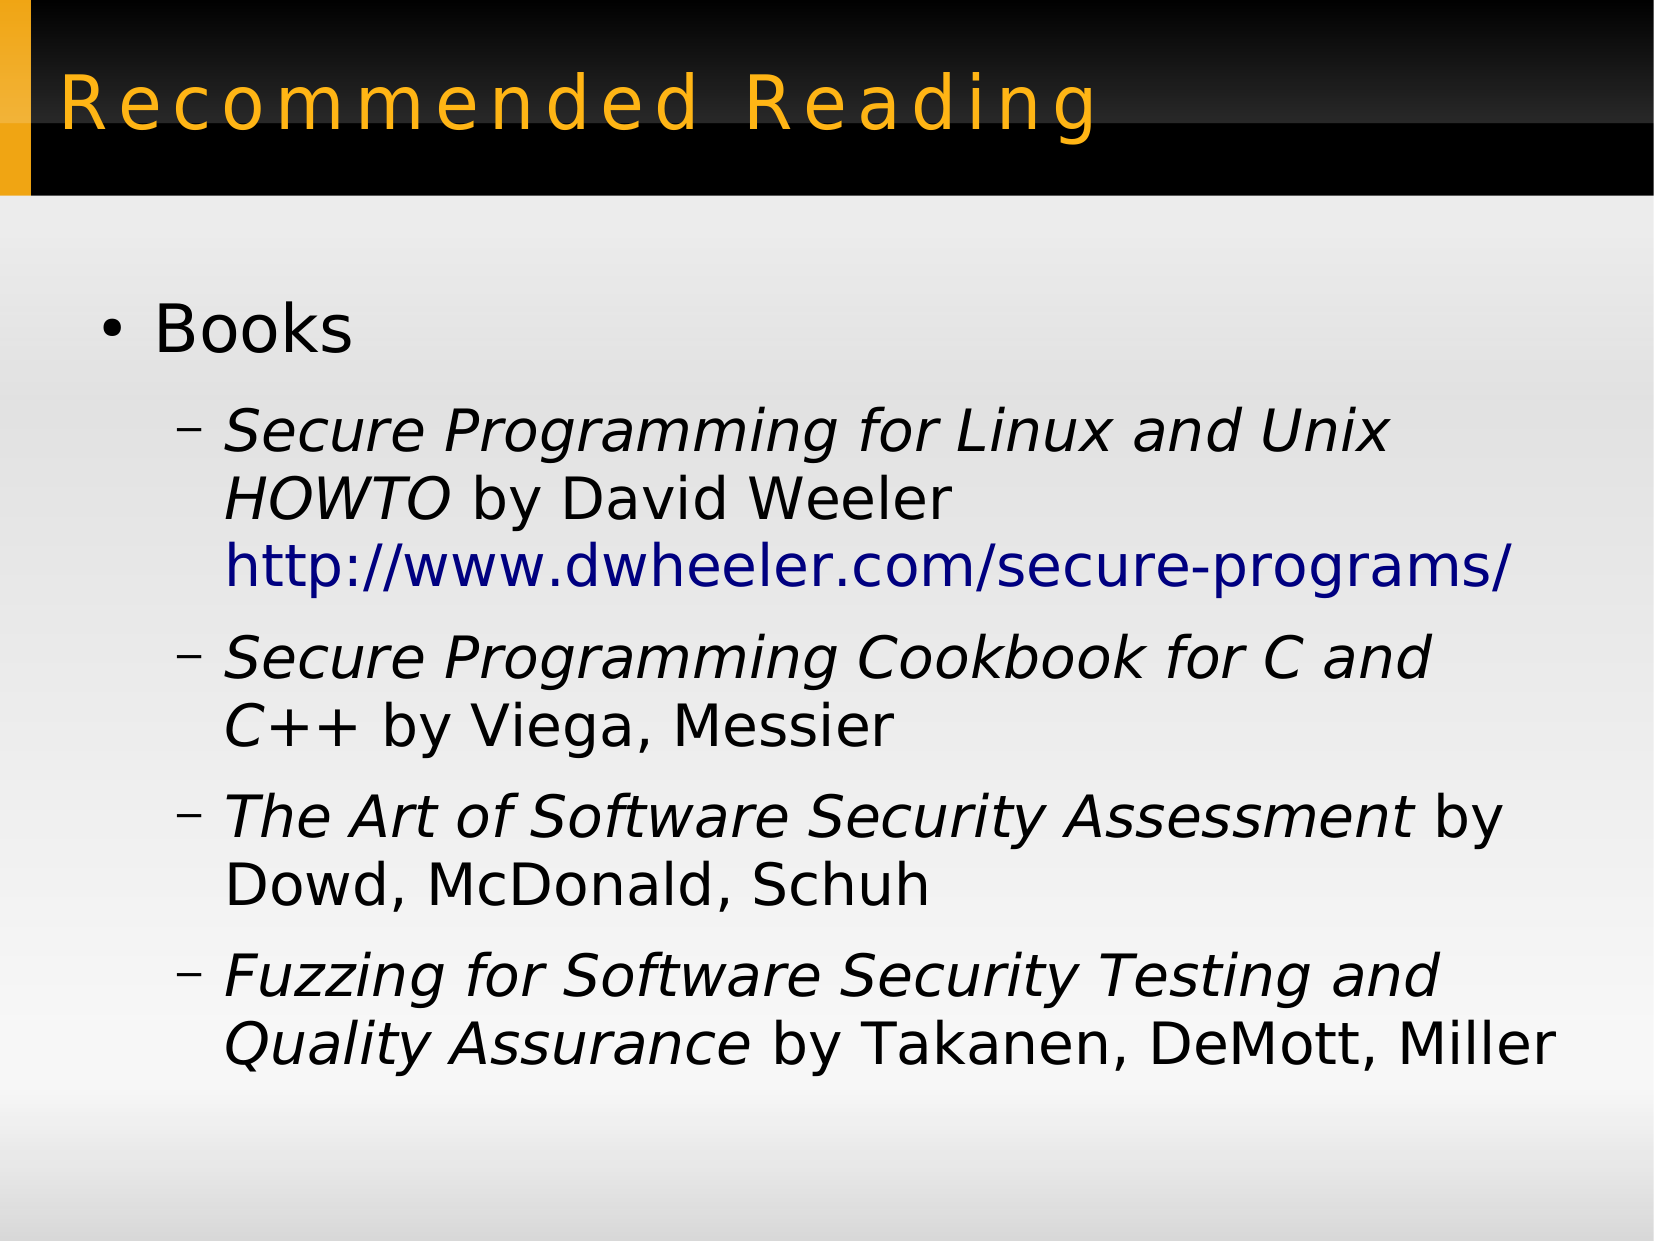

# Recommended Reading
Books
Secure Programming for Linux and Unix HOWTO by David Weeler http://www.dwheeler.com/secure-programs/
Secure Programming Cookbook for C and C++ by Viega, Messier
The Art of Software Security Assessment by Dowd, McDonald, Schuh
Fuzzing for Software Security Testing and Quality Assurance by Takanen, DeMott, Miller